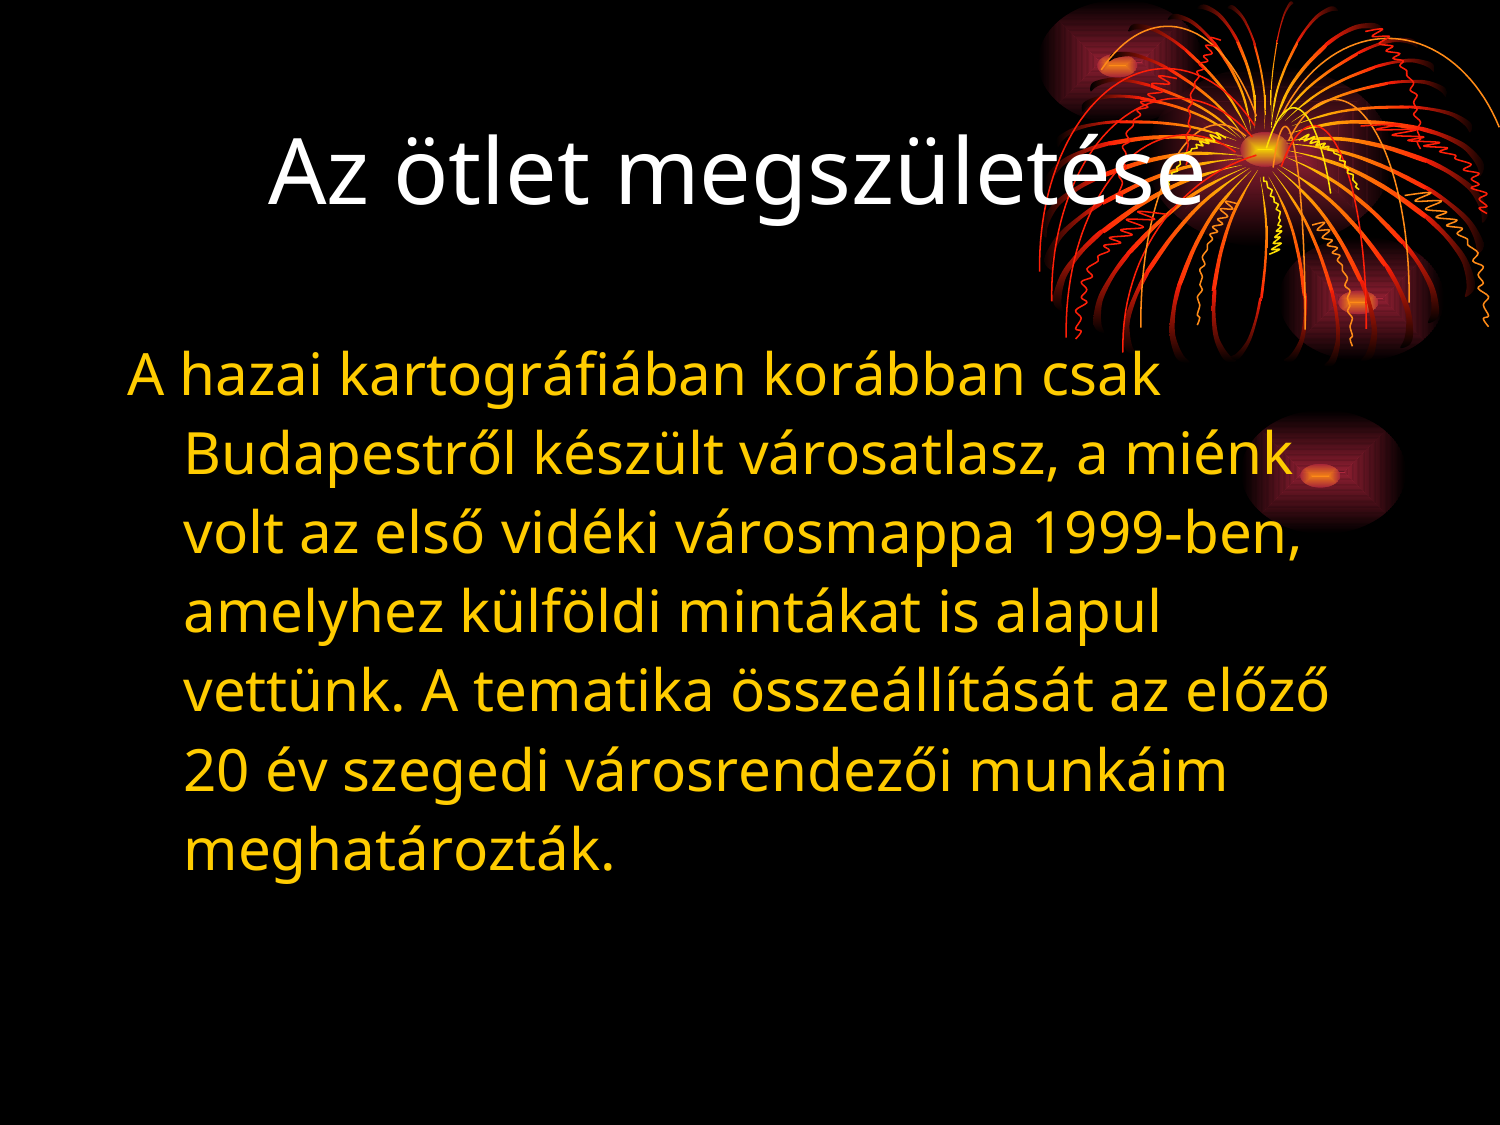

# Az ötlet megszületése
A hazai kartográfiában korábban csak Budapestről készült városatlasz, a miénk volt az első vidéki városmappa 1999-ben, amelyhez külföldi mintákat is alapul vettünk. A tematika összeállítását az előző 20 év szegedi városrendezői munkáim meghatározták.